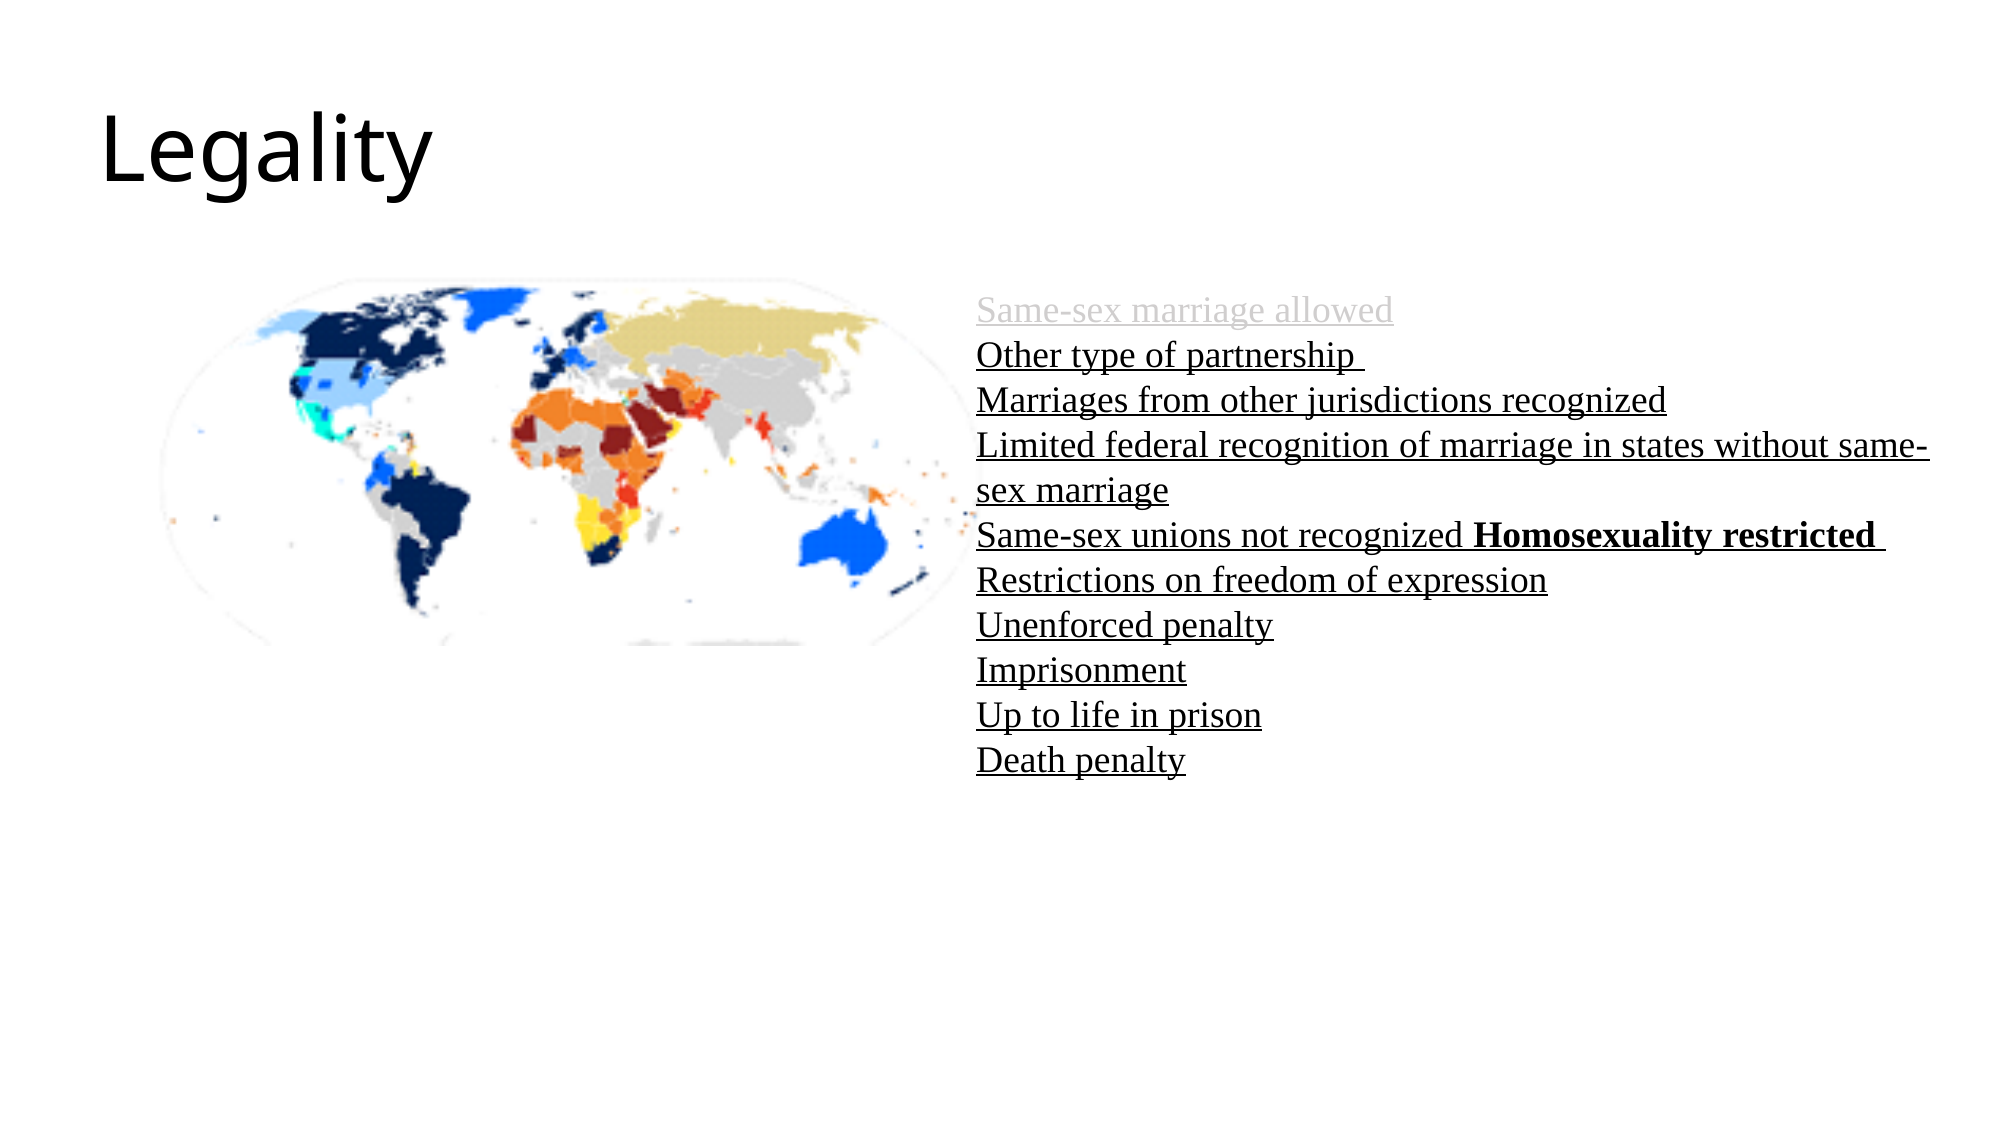

# Legality
Same-sex marriage allowed
Other type of partnership
Marriages from other jurisdictions recognized
Limited federal recognition of marriage in states without same-sex marriage
Same-sex unions not recognized Homosexuality restricted
Restrictions on freedom of expression
Unenforced penalty
Imprisonment
Up to life in prison
Death penalty